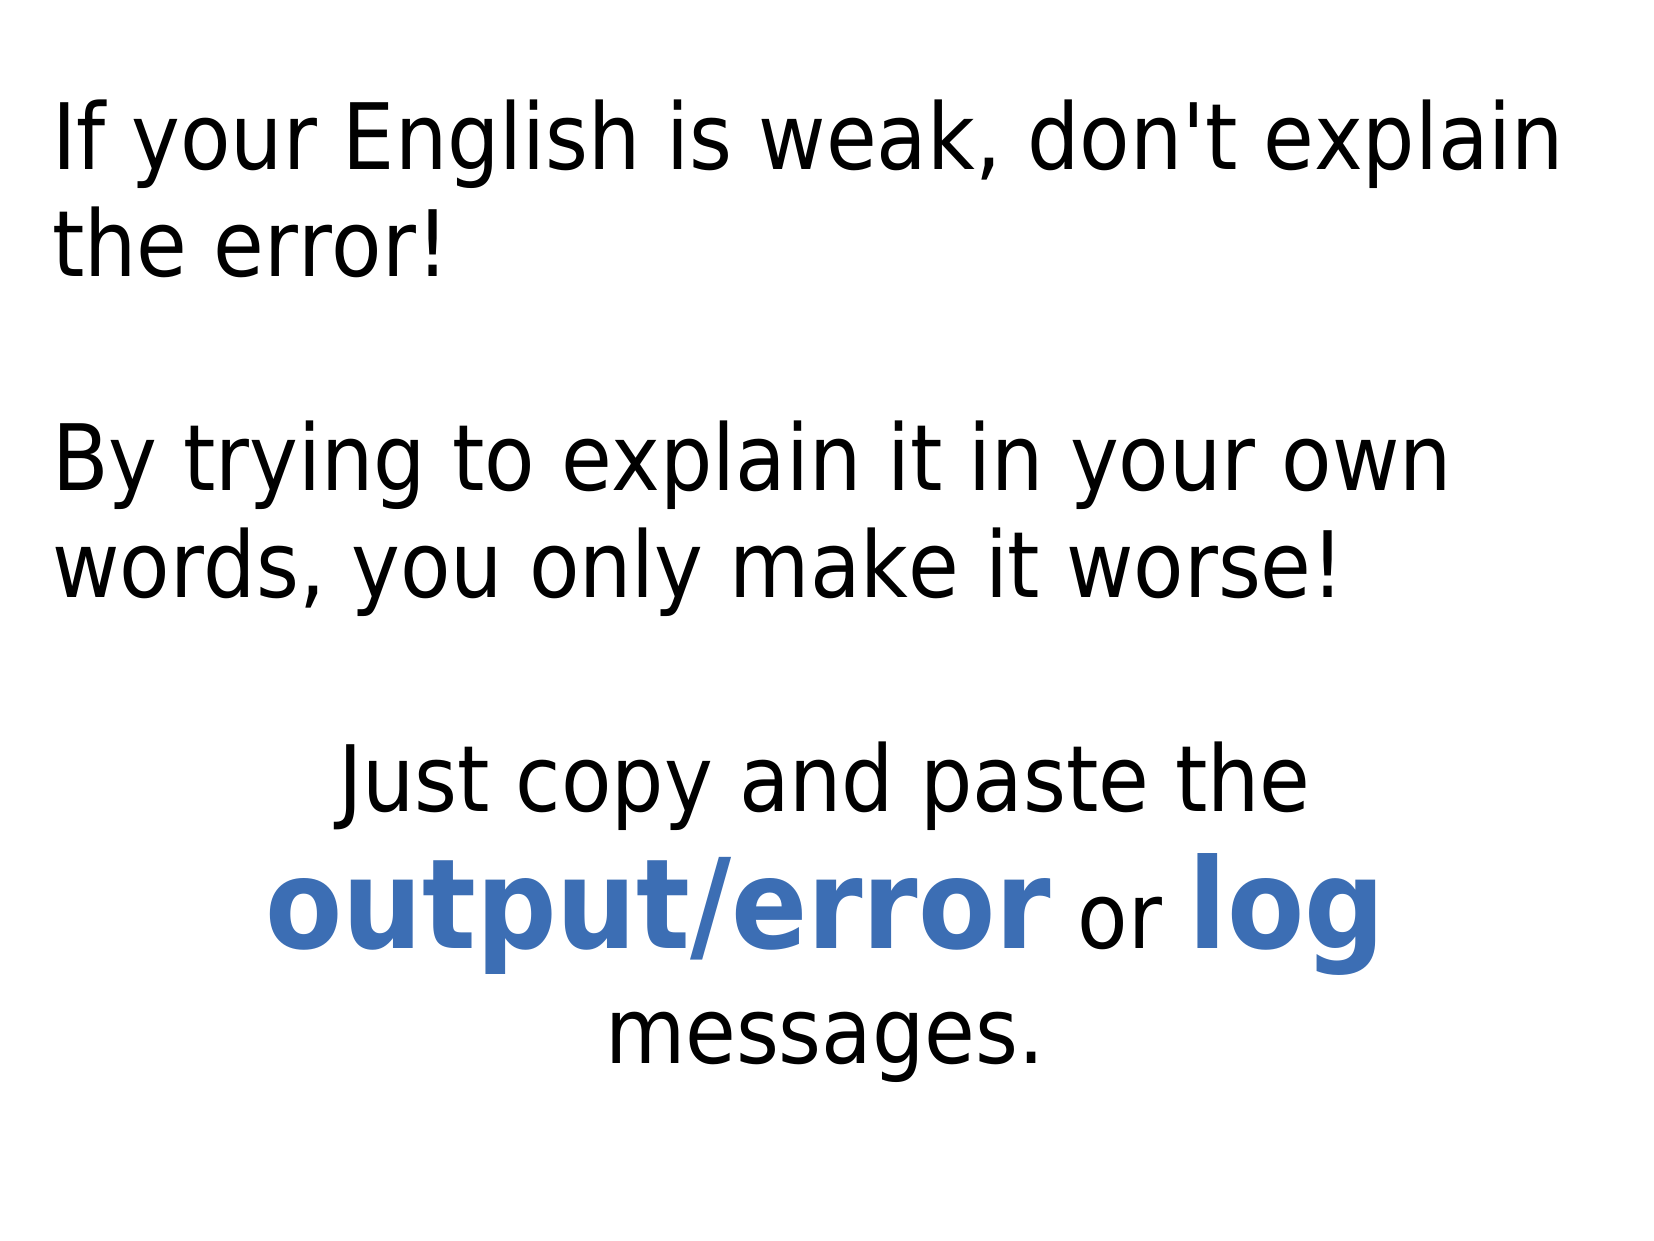

If your English is weak, don't explain the error!
By trying to explain it in your own words, you only make it worse!
Just copy and paste the output/error or log messages.